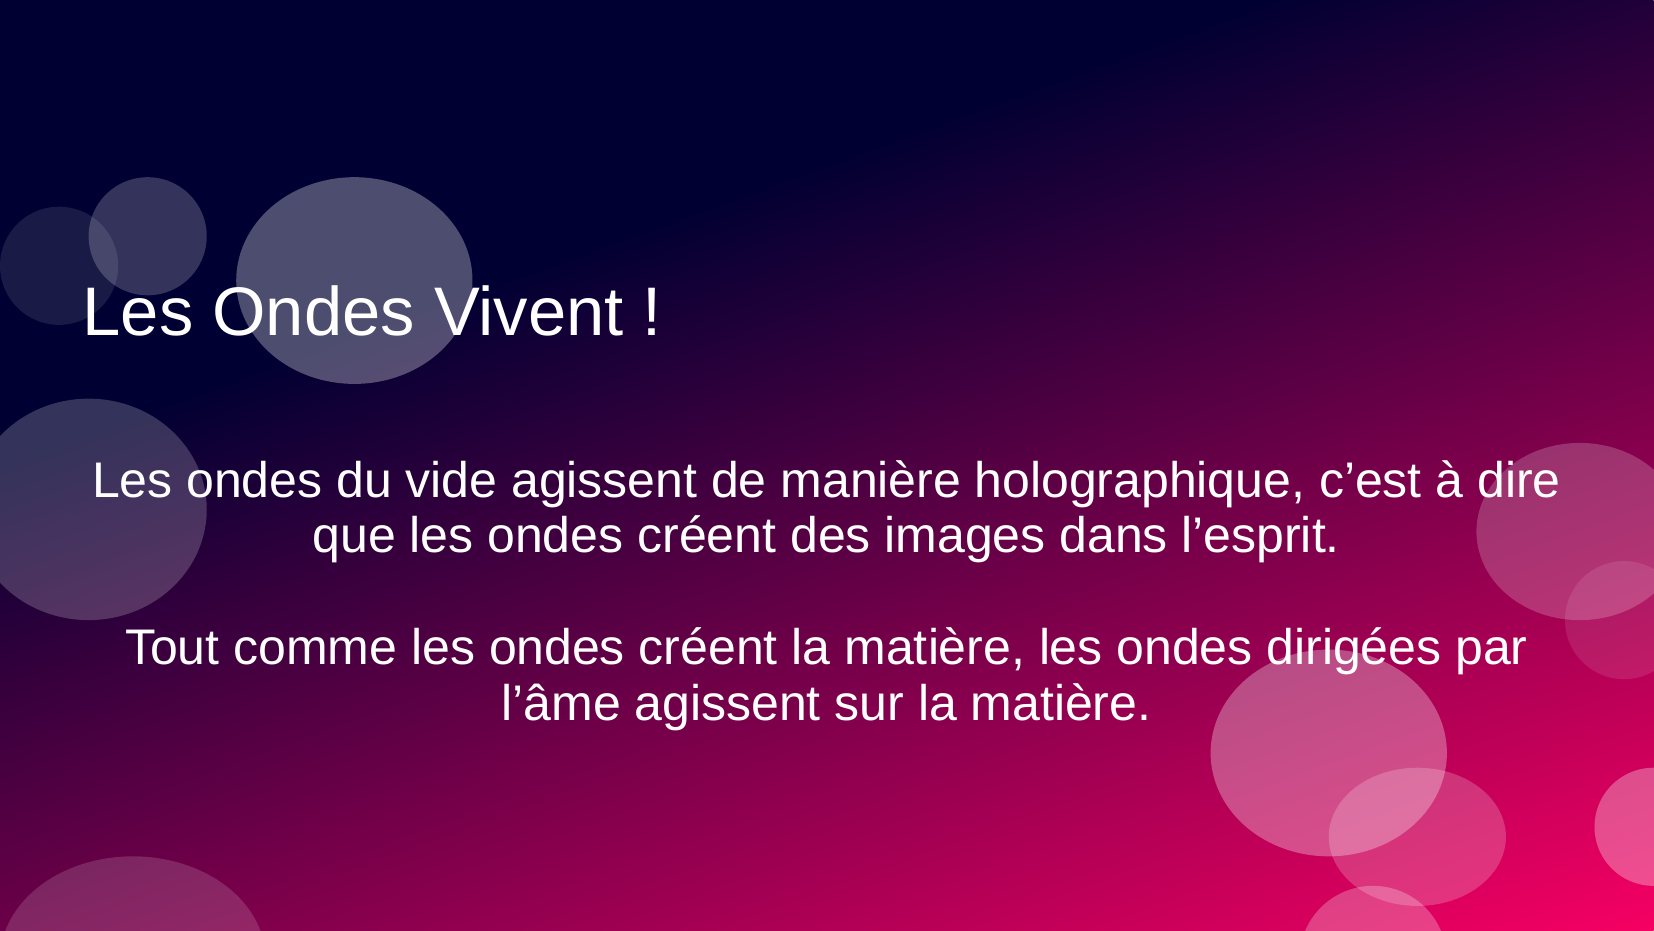

# Les Ondes Vivent !
Les ondes du vide agissent de manière holographique, c’est à dire que les ondes créent des images dans l’esprit.
Tout comme les ondes créent la matière, les ondes dirigées par l’âme agissent sur la matière.